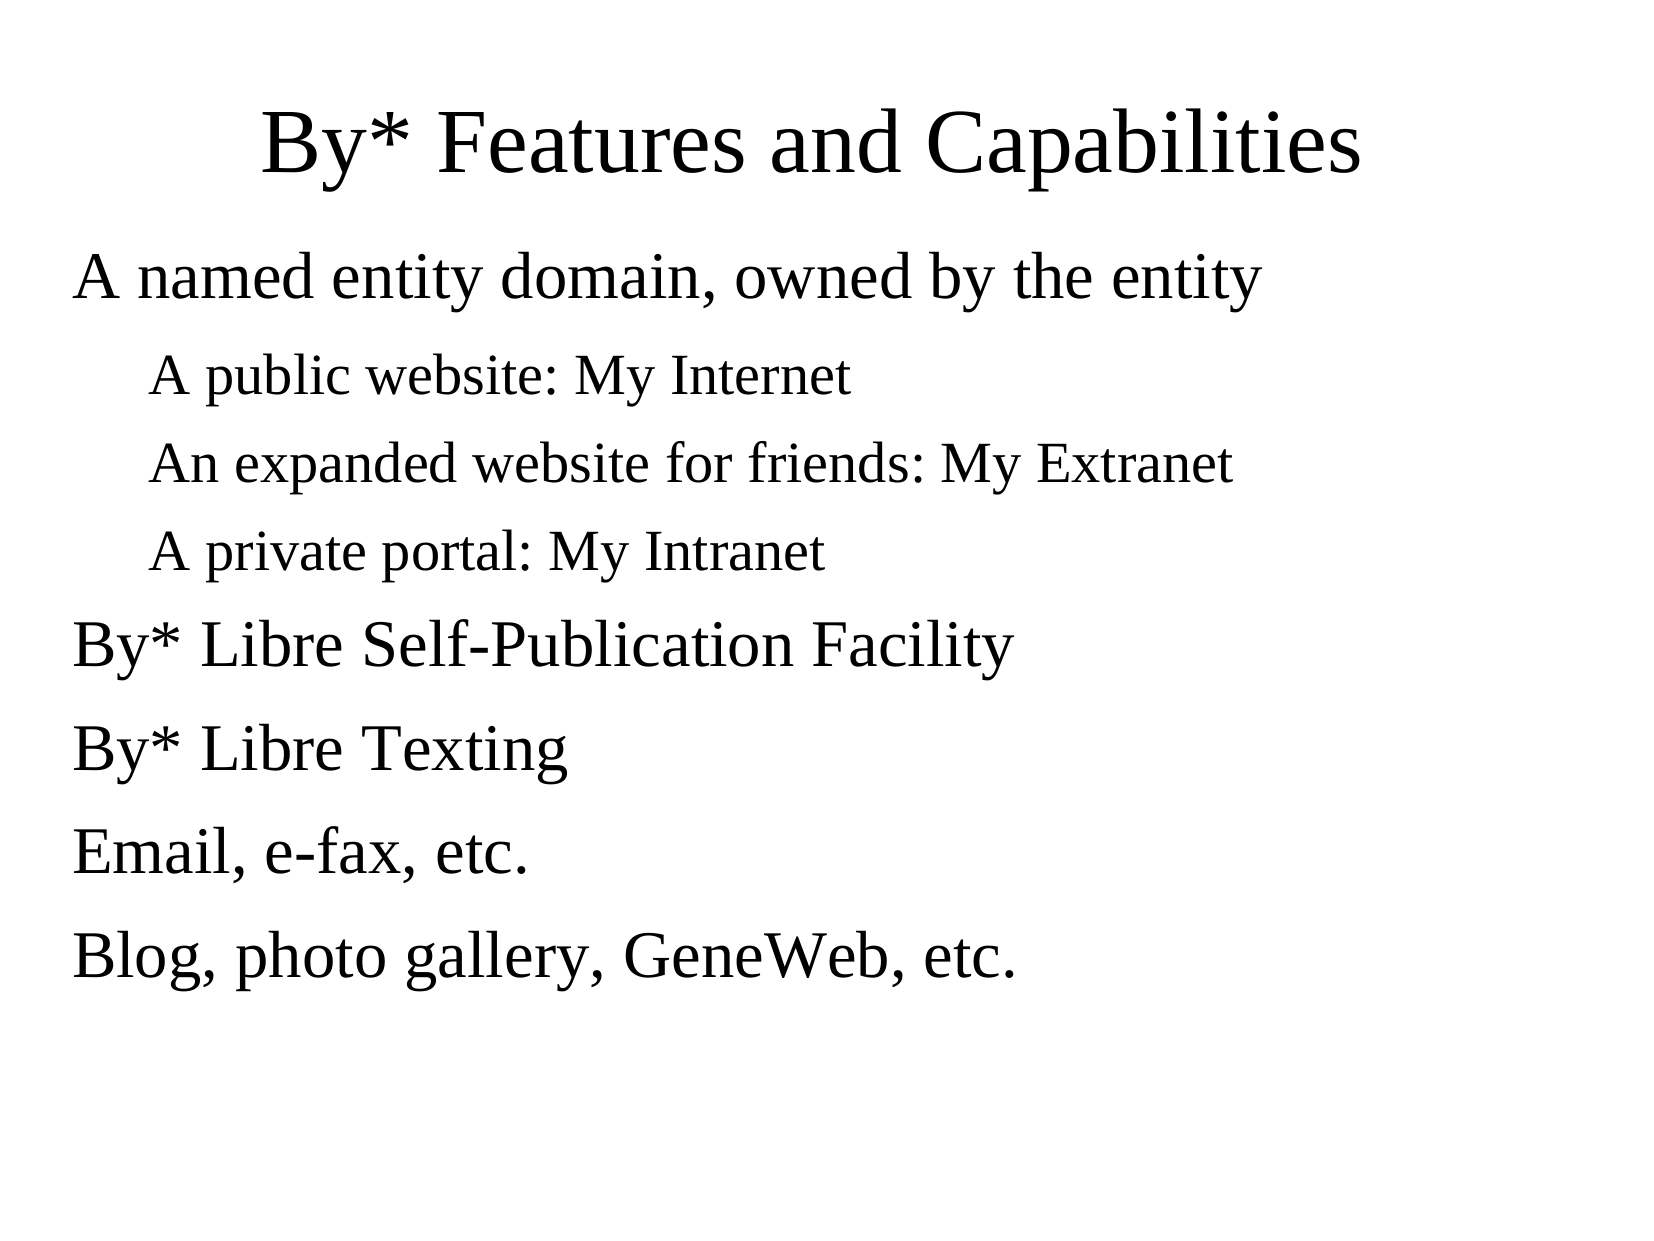

# By* Features and Capabilities
A named entity domain, owned by the entity
A public website: My Internet
An expanded website for friends: My Extranet
A private portal: My Intranet
By* Libre Self-Publication Facility
By* Libre Texting
Email, e-fax, etc.
Blog, photo gallery, GeneWeb, etc.